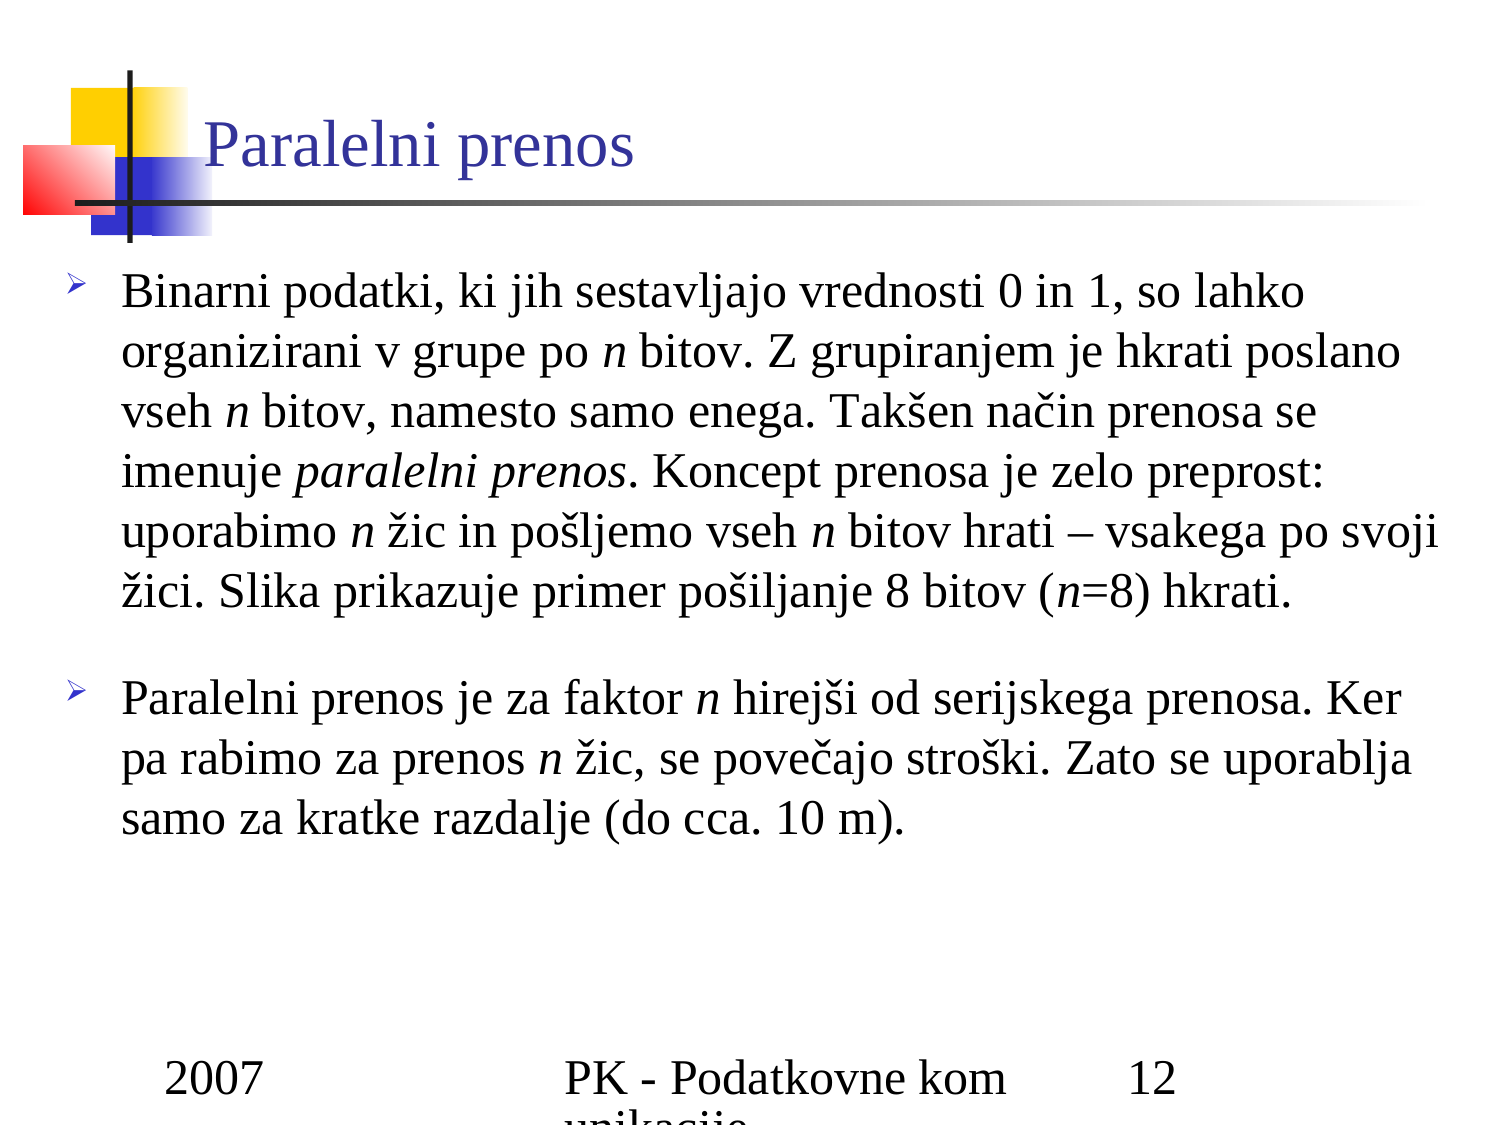

# Paralelni prenos
Binarni podatki, ki jih sestavljajo vrednosti 0 in 1, so lahko organizirani v grupe po n bitov. Z grupiranjem je hkrati poslano vseh n bitov, namesto samo enega. Takšen način prenosa se imenuje paralelni prenos. Koncept prenosa je zelo preprost: uporabimo n žic in pošljemo vseh n bitov hrati – vsakega po svoji žici. Slika prikazuje primer pošiljanje 8 bitov (n=8) hkrati.
Paralelni prenos je za faktor n hirejši od serijskega prenosa. Ker pa rabimo za prenos n žic, se povečajo stroški. Zato se uporablja samo za kratke razdalje (do cca. 10 m).
2007
PK - Podatkovne komunikacije
12